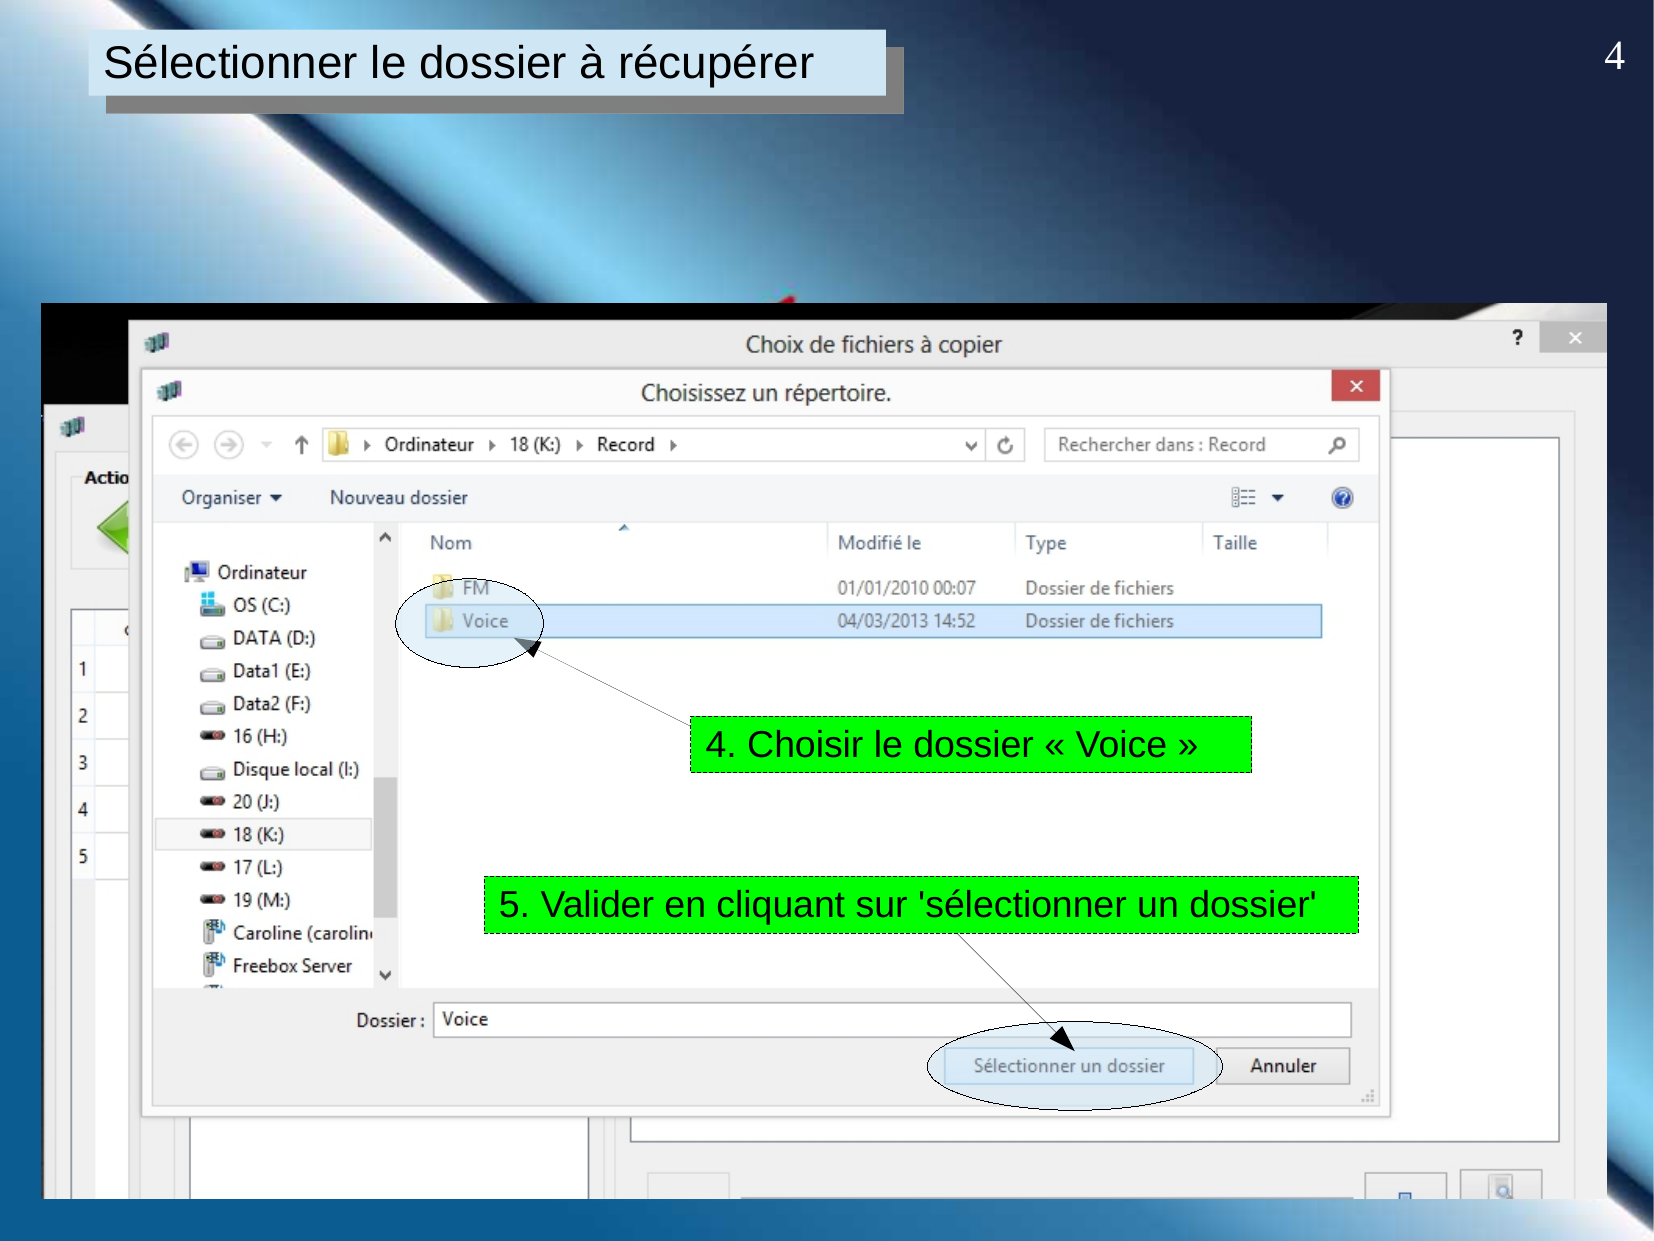

Sélectionner le dossier à récupérer
4
4. Choisir le dossier « Voice »
5. Valider en cliquant sur 'sélectionner un dossier'